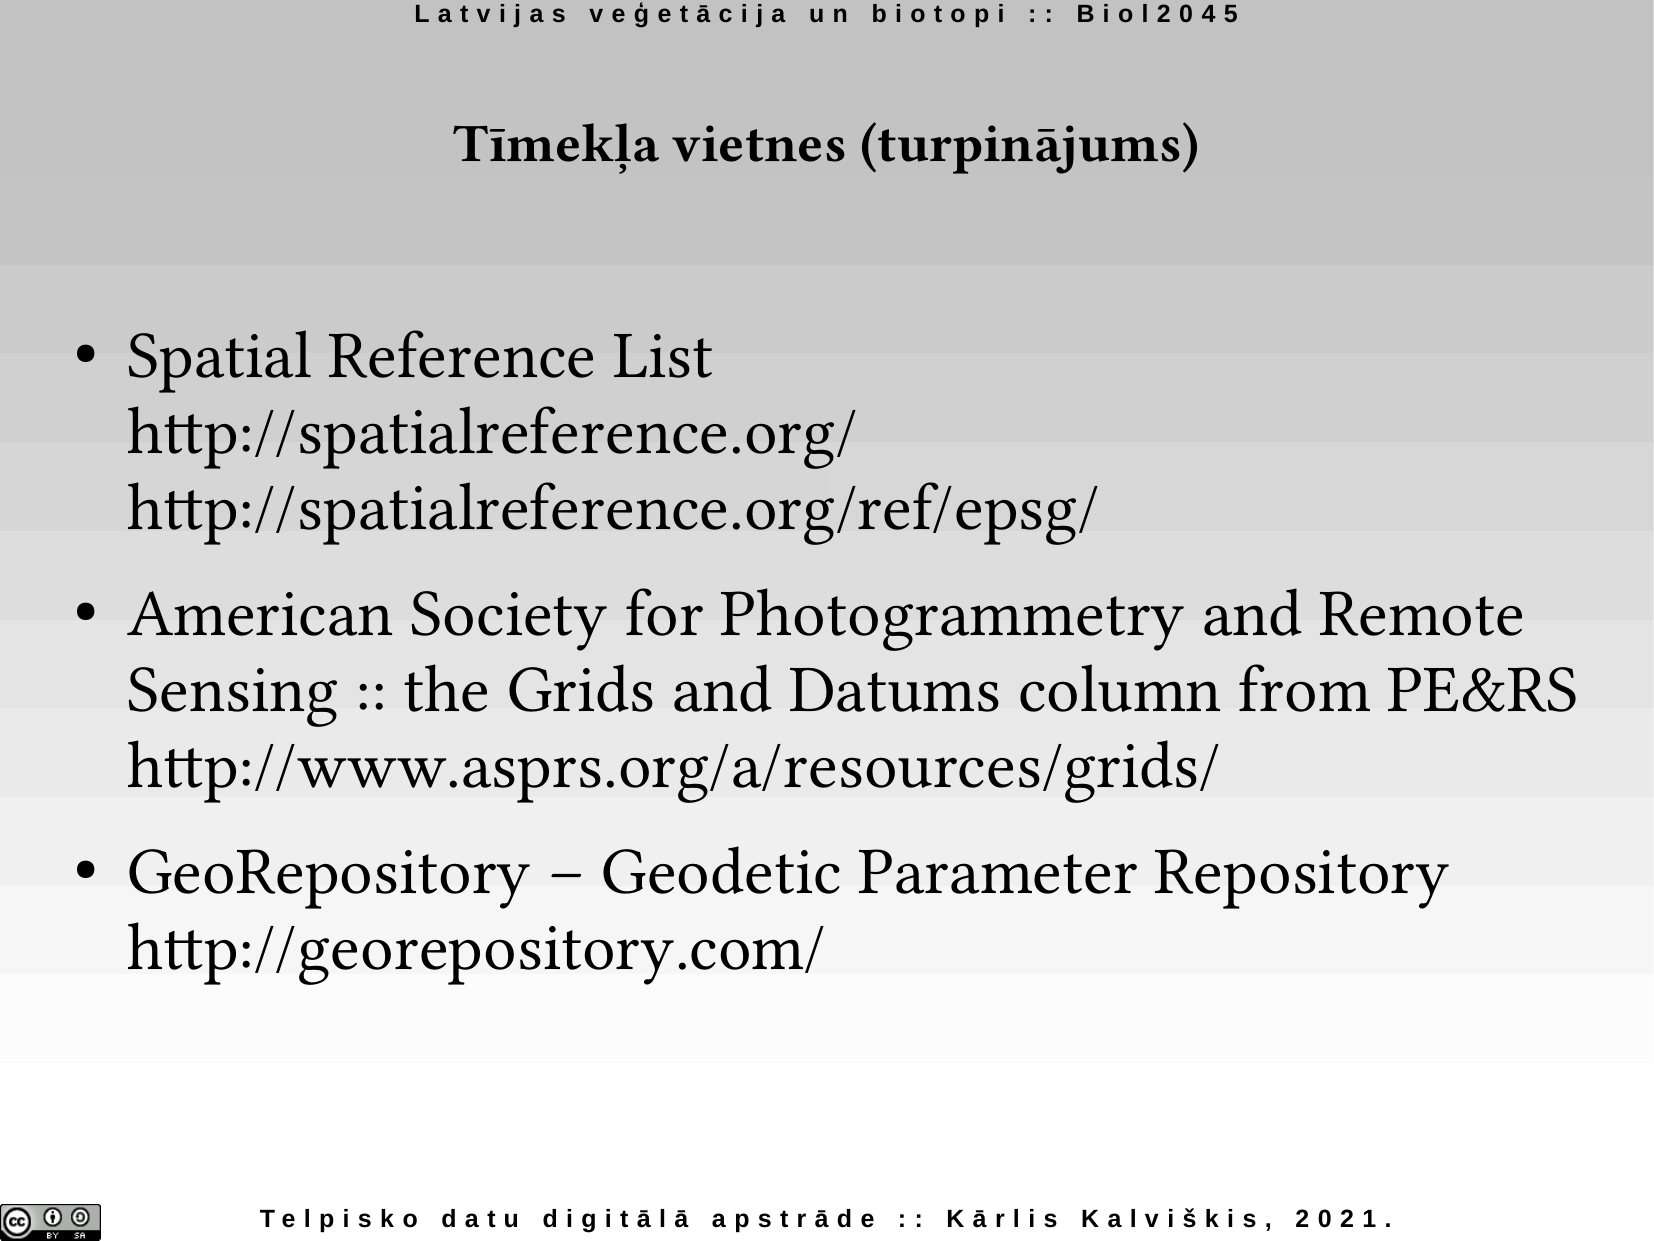

# Tīmekļa vietnes (turpinājums)
Spatial Reference List
http://spatialreference.org/
http://spatialreference.org/ref/epsg/
American Society for Photogrammetry and Remote Sensing :: the Grids and Datums column from PE&RS
http://www.asprs.org/a/resources/grids/
GeoRepository – Geodetic Parameter Repository
http://georepository.com/